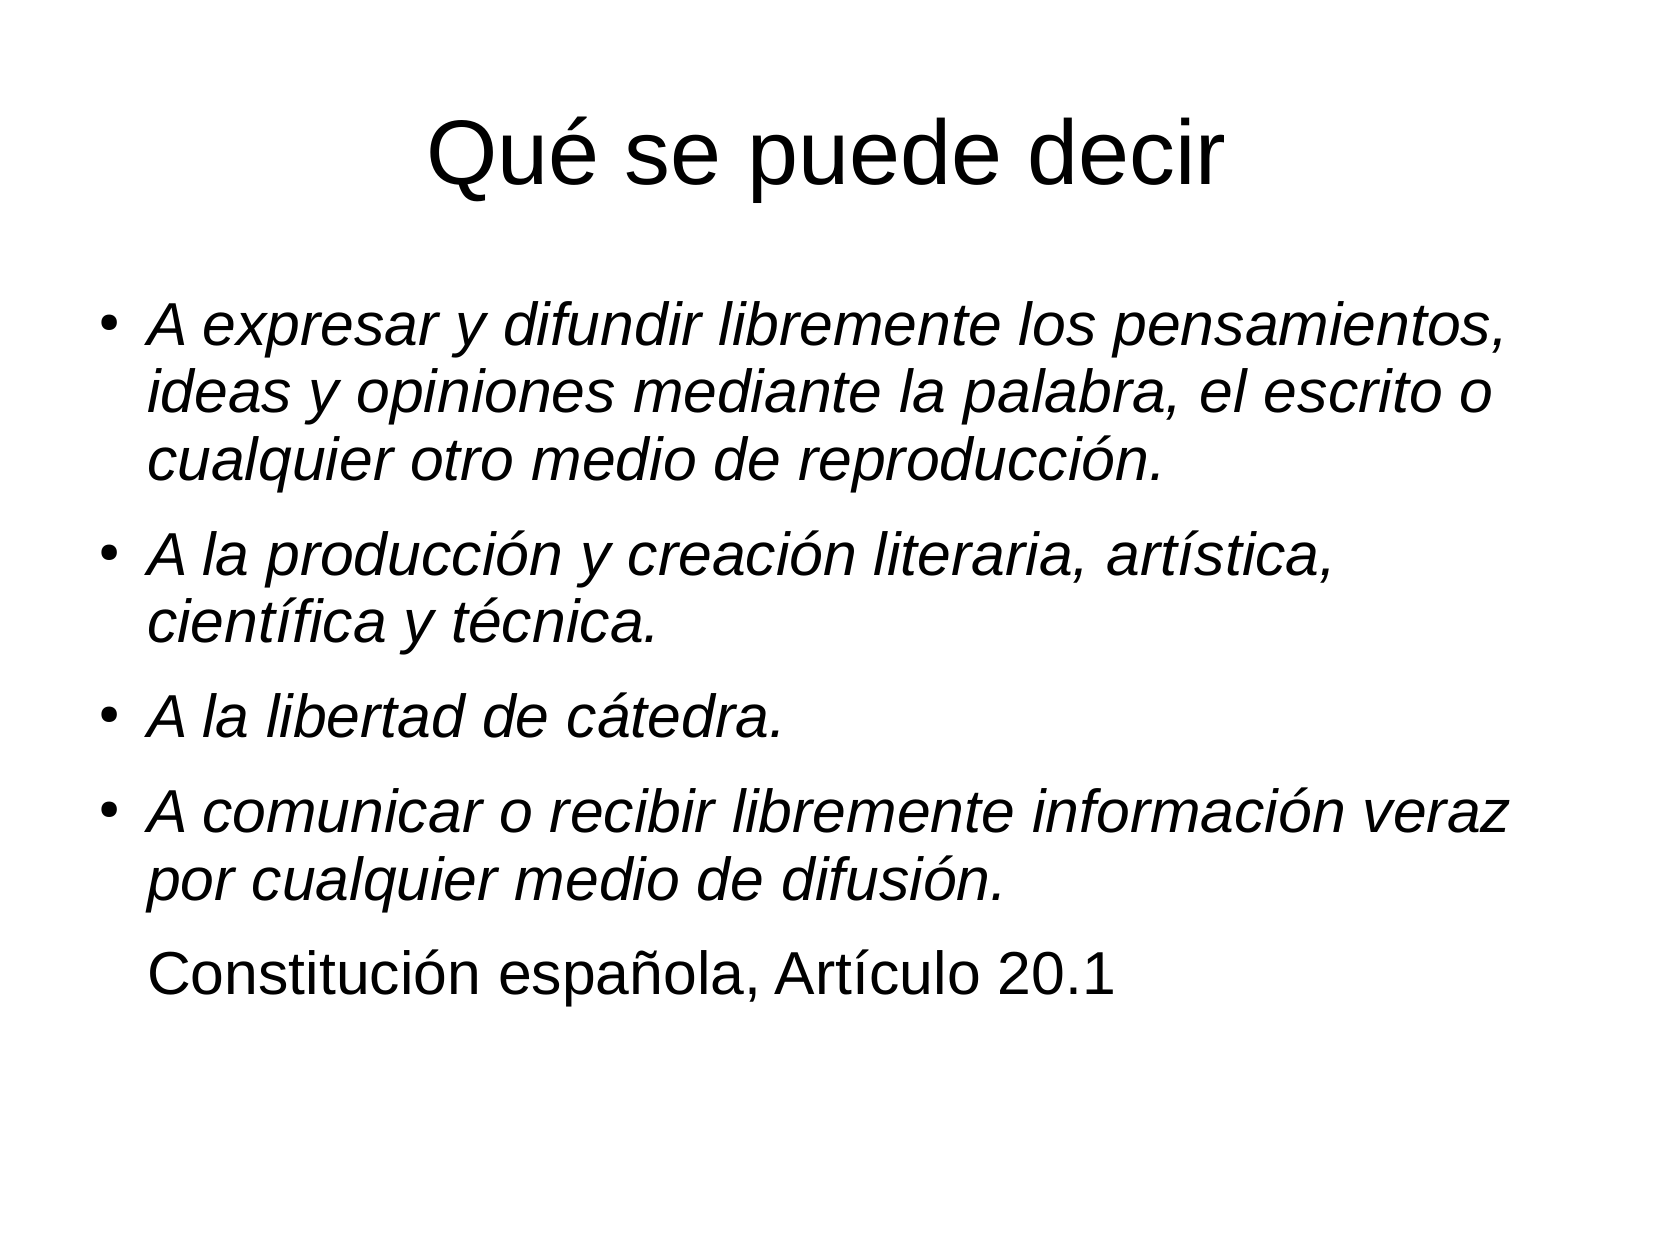

# Qué se puede decir
A expresar y difundir libremente los pensamientos, ideas y opiniones mediante la palabra, el escrito o cualquier otro medio de reproducción.
A la producción y creación literaria, artística, científica y técnica.
A la libertad de cátedra.
A comunicar o recibir libremente información veraz por cualquier medio de difusión.
Constitución española, Artículo 20.1